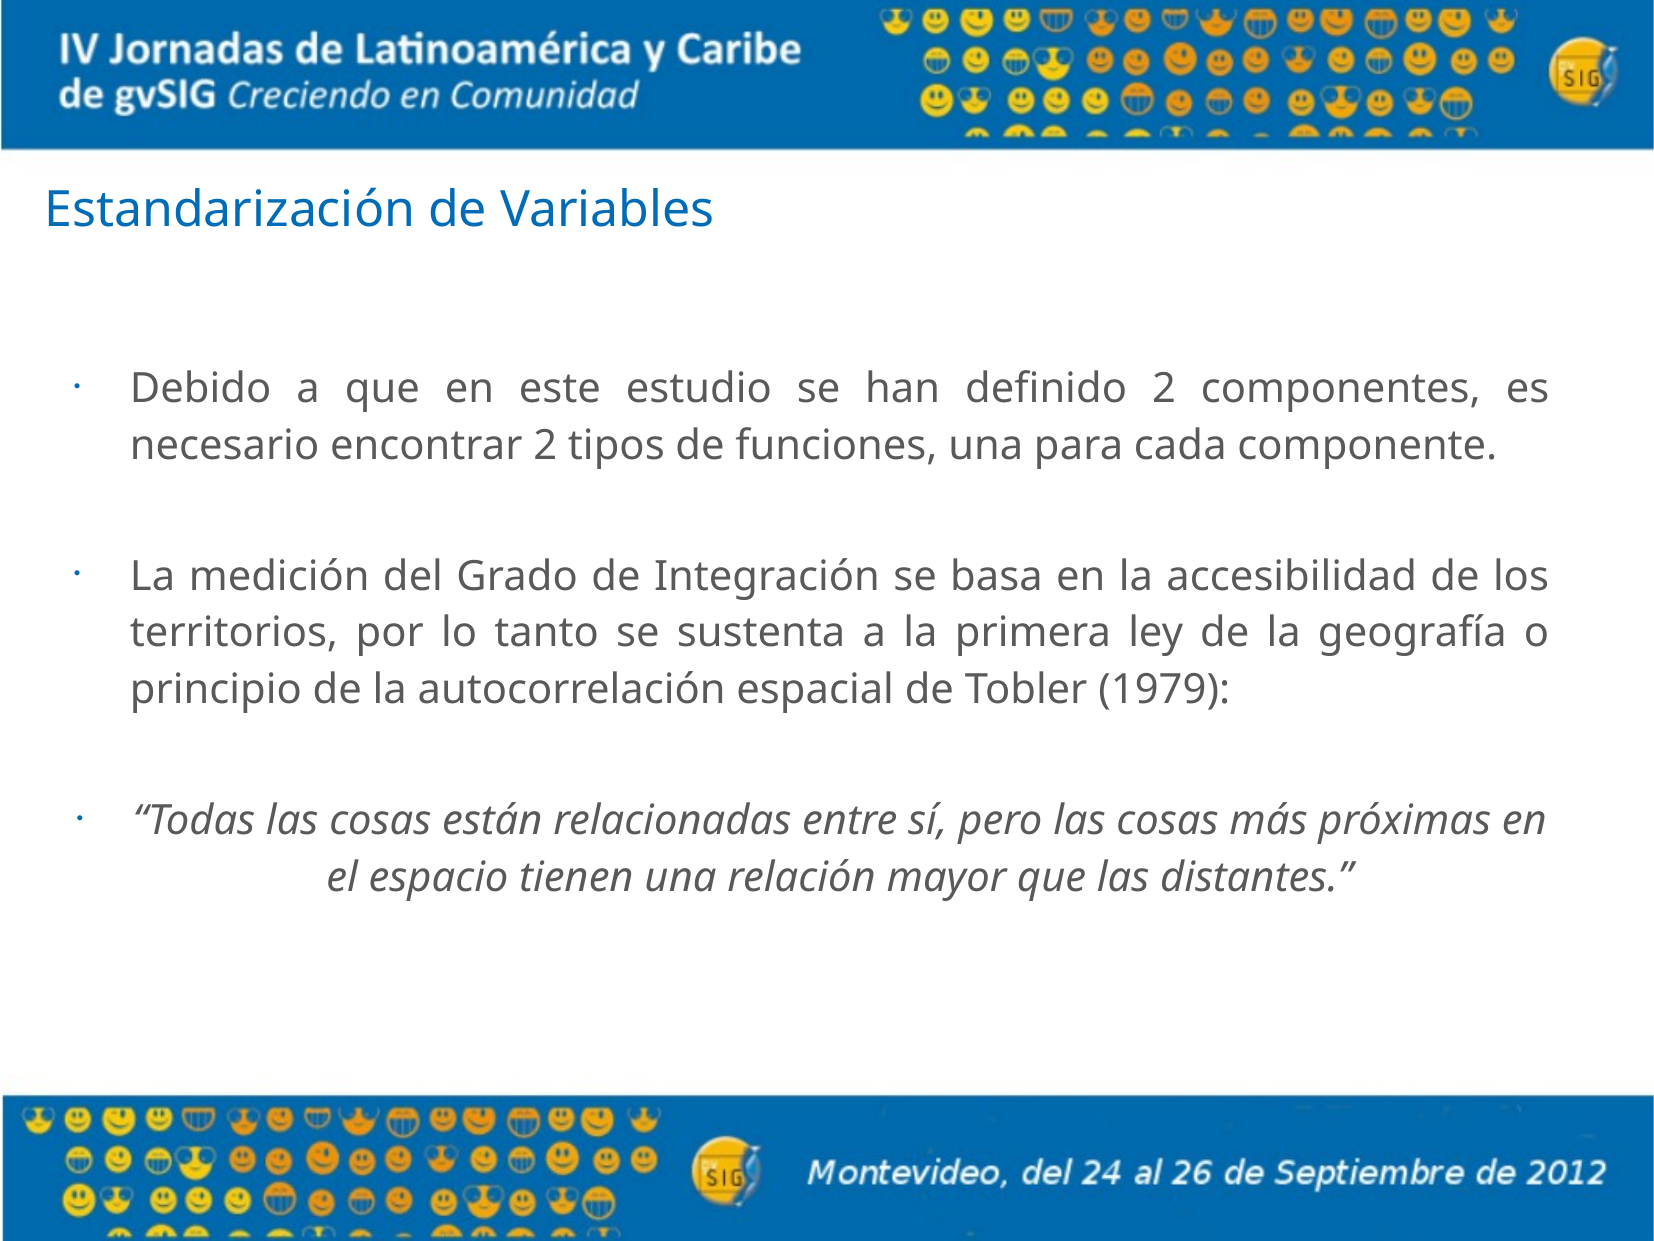

# Estandarización de Variables
Debido a que en este estudio se han definido 2 componentes, es necesario encontrar 2 tipos de funciones, una para cada componente.
La medición del Grado de Integración se basa en la accesibilidad de los territorios, por lo tanto se sustenta a la primera ley de la geografía o principio de la autocorrelación espacial de Tobler (1979):
“Todas las cosas están relacionadas entre sí, pero las cosas más próximas en el espacio tienen una relación mayor que las distantes.”